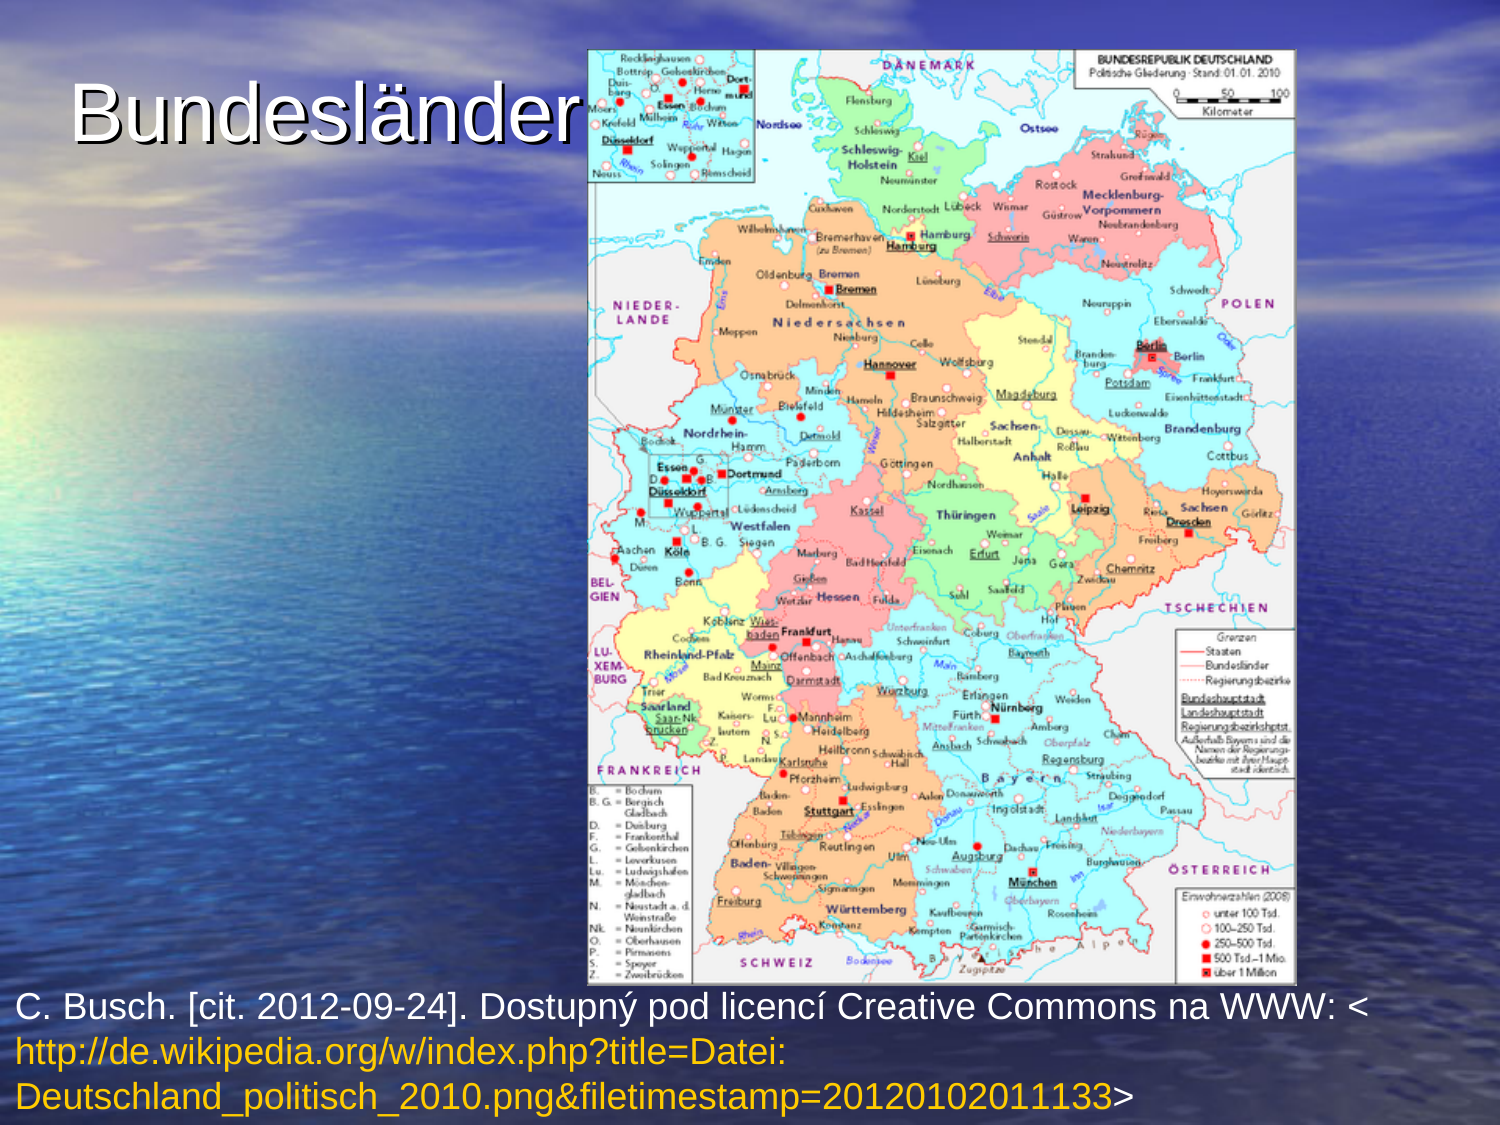

Bundesländer
C. Busch. [cit. 2012-09-24]. Dostupný pod licencí Creative Commons na WWW: <http://de.wikipedia.org/w/index.php?title=Datei:
Deutschland_politisch_2010.png&filetimestamp=20120102011133>